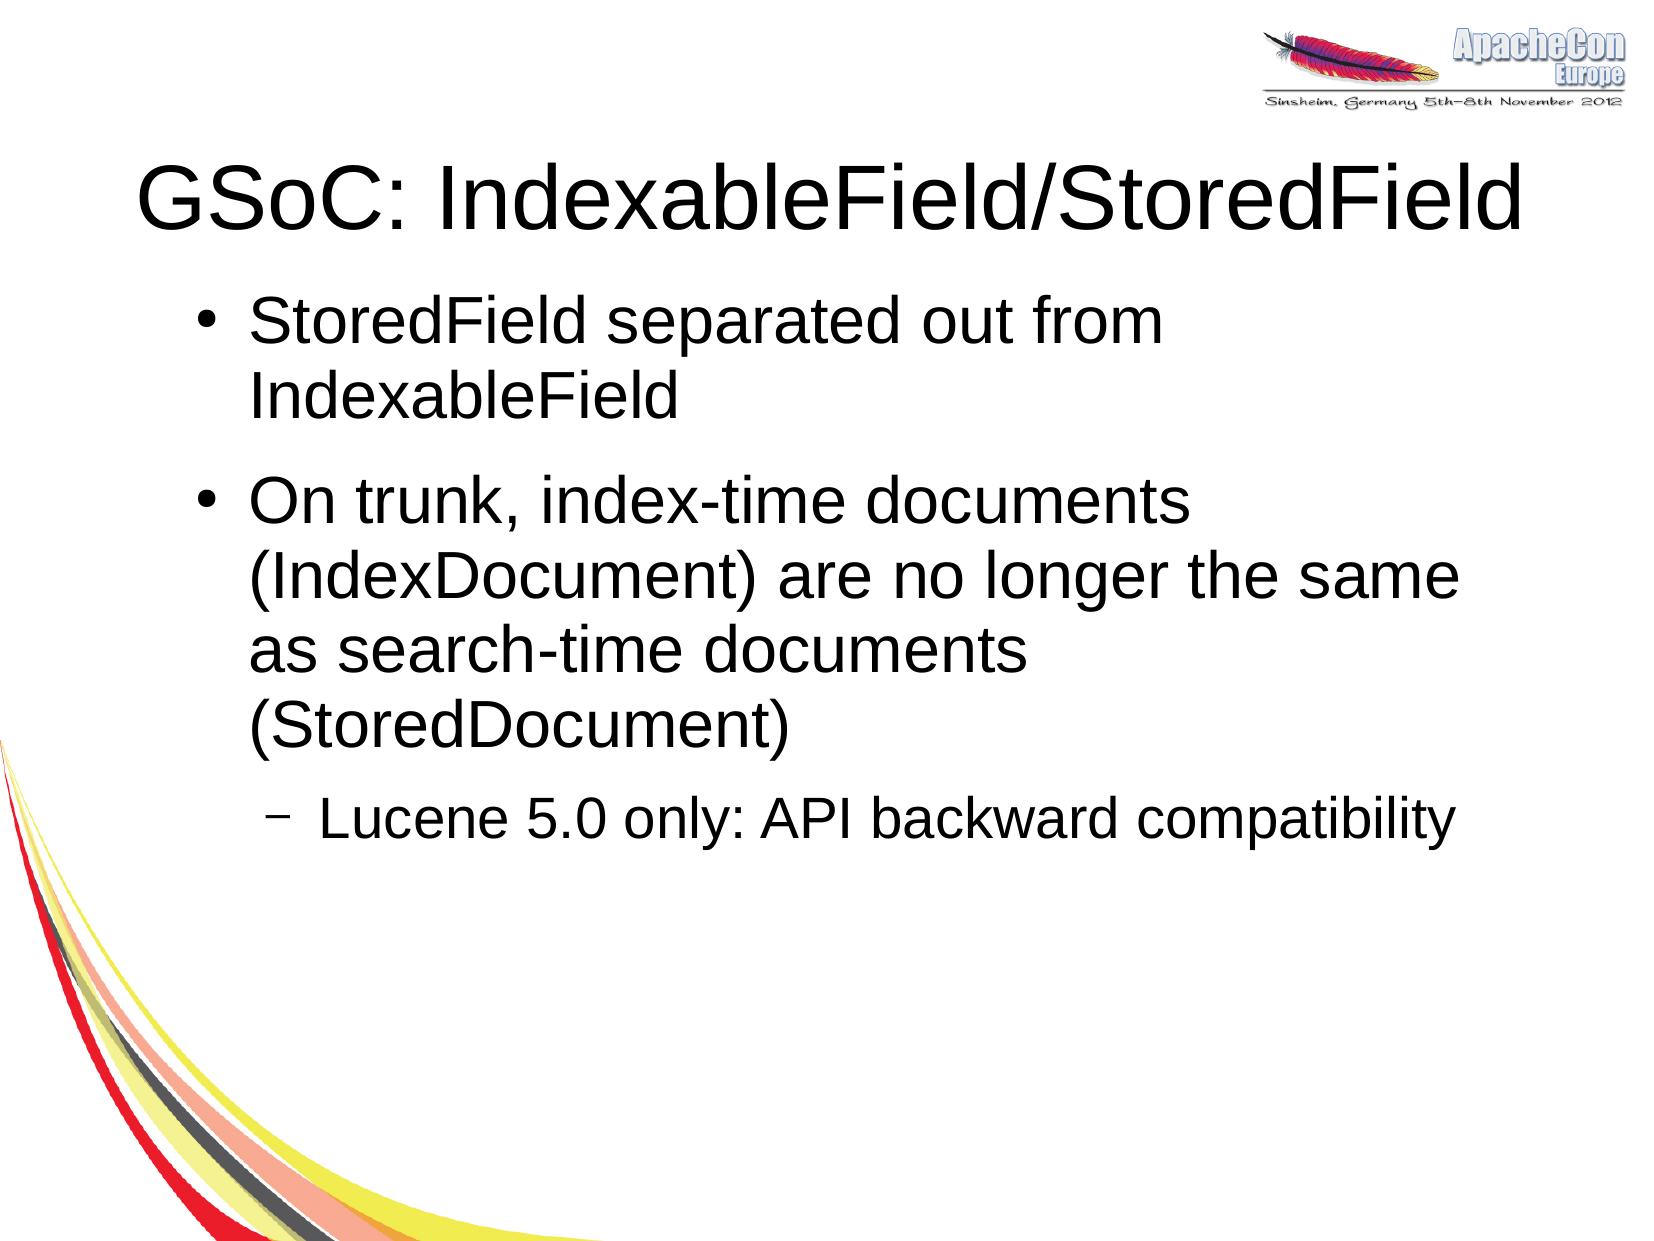

# GSoC: IndexableField/StoredField
StoredField separated out from IndexableField
On trunk, index-time documents (IndexDocument) are no longer the same as search-time documents (StoredDocument)
Lucene 5.0 only: API backward compatibility